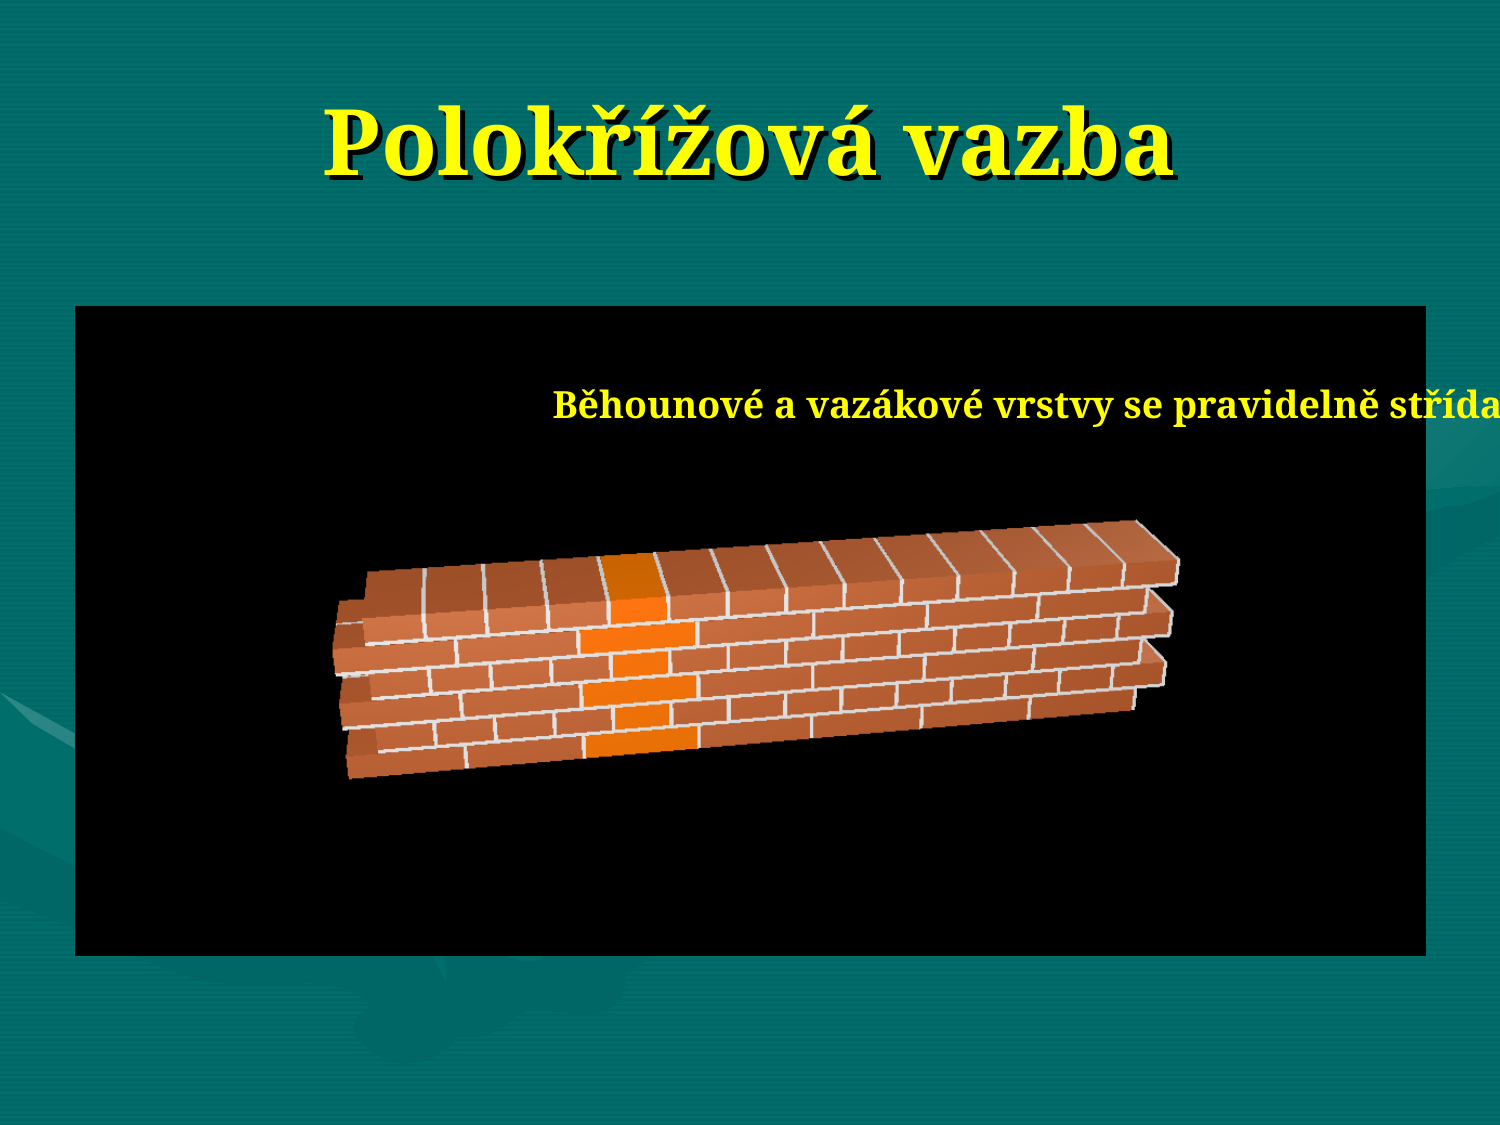

# Polokřížová vazba
Běhounové a vazákové vrstvy se pravidelně střídají